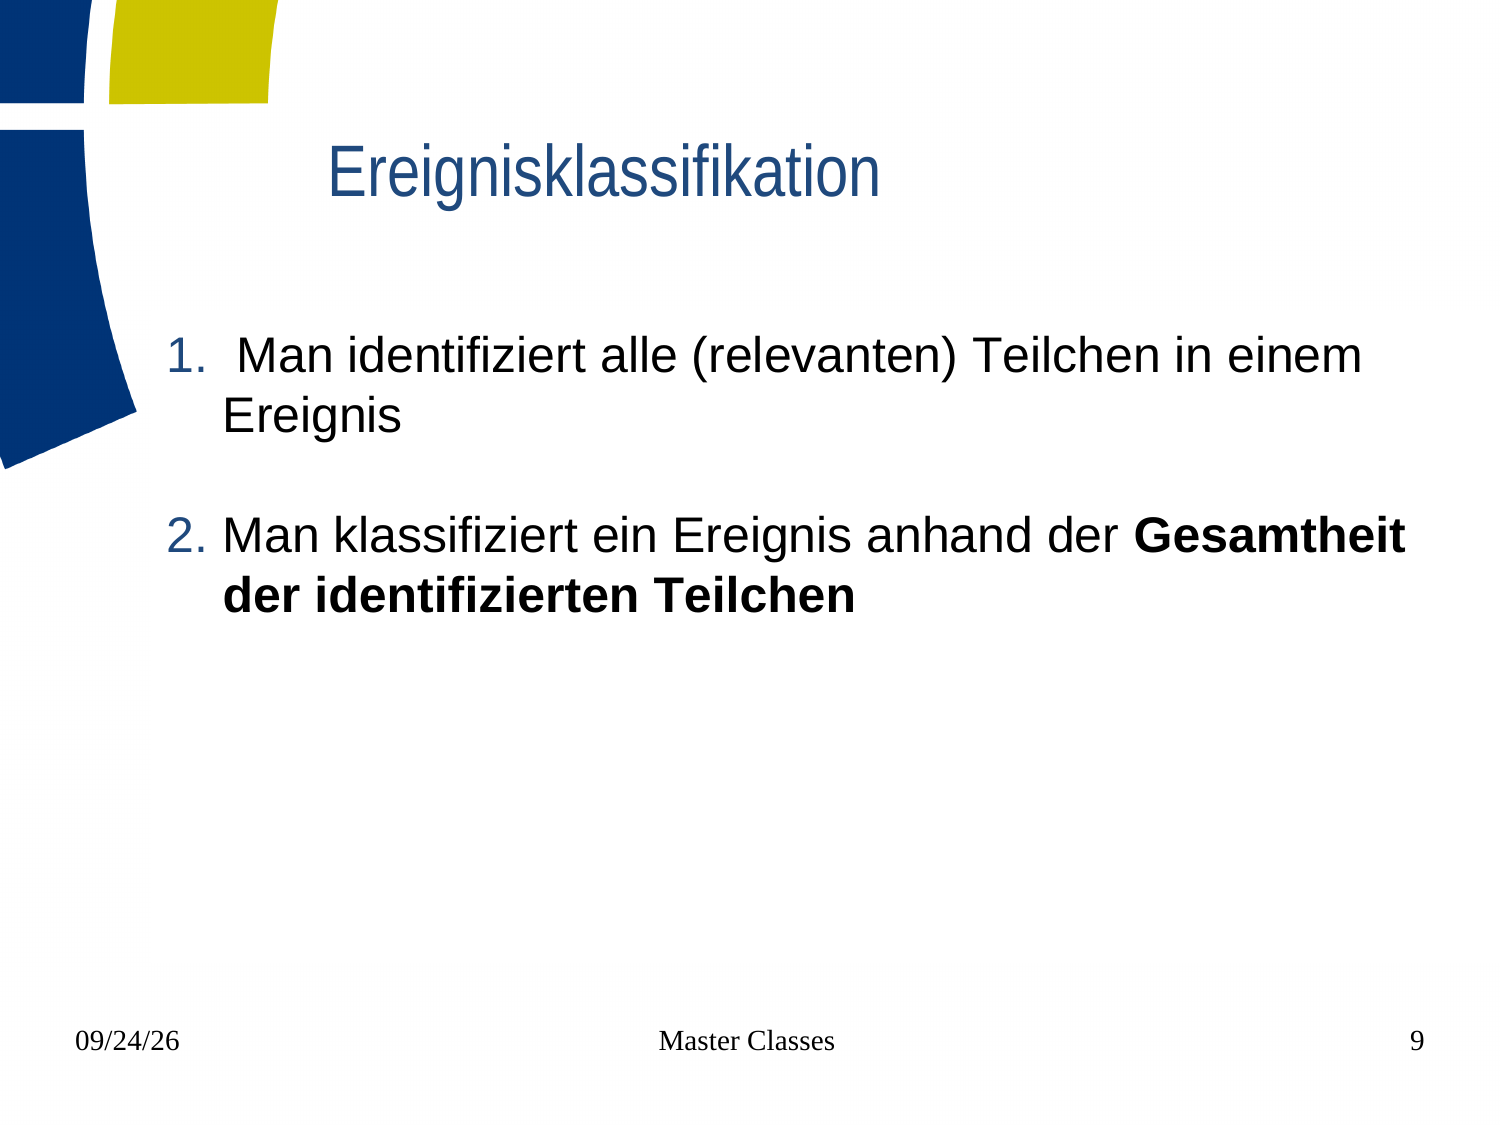

# Ereignisklassifikation
 Man identifiziert alle (relevanten) Teilchen in einem Ereignis
Man klassifiziert ein Ereignis anhand der Gesamtheit der identifizierten Teilchen
International Masterclasses 2013
9